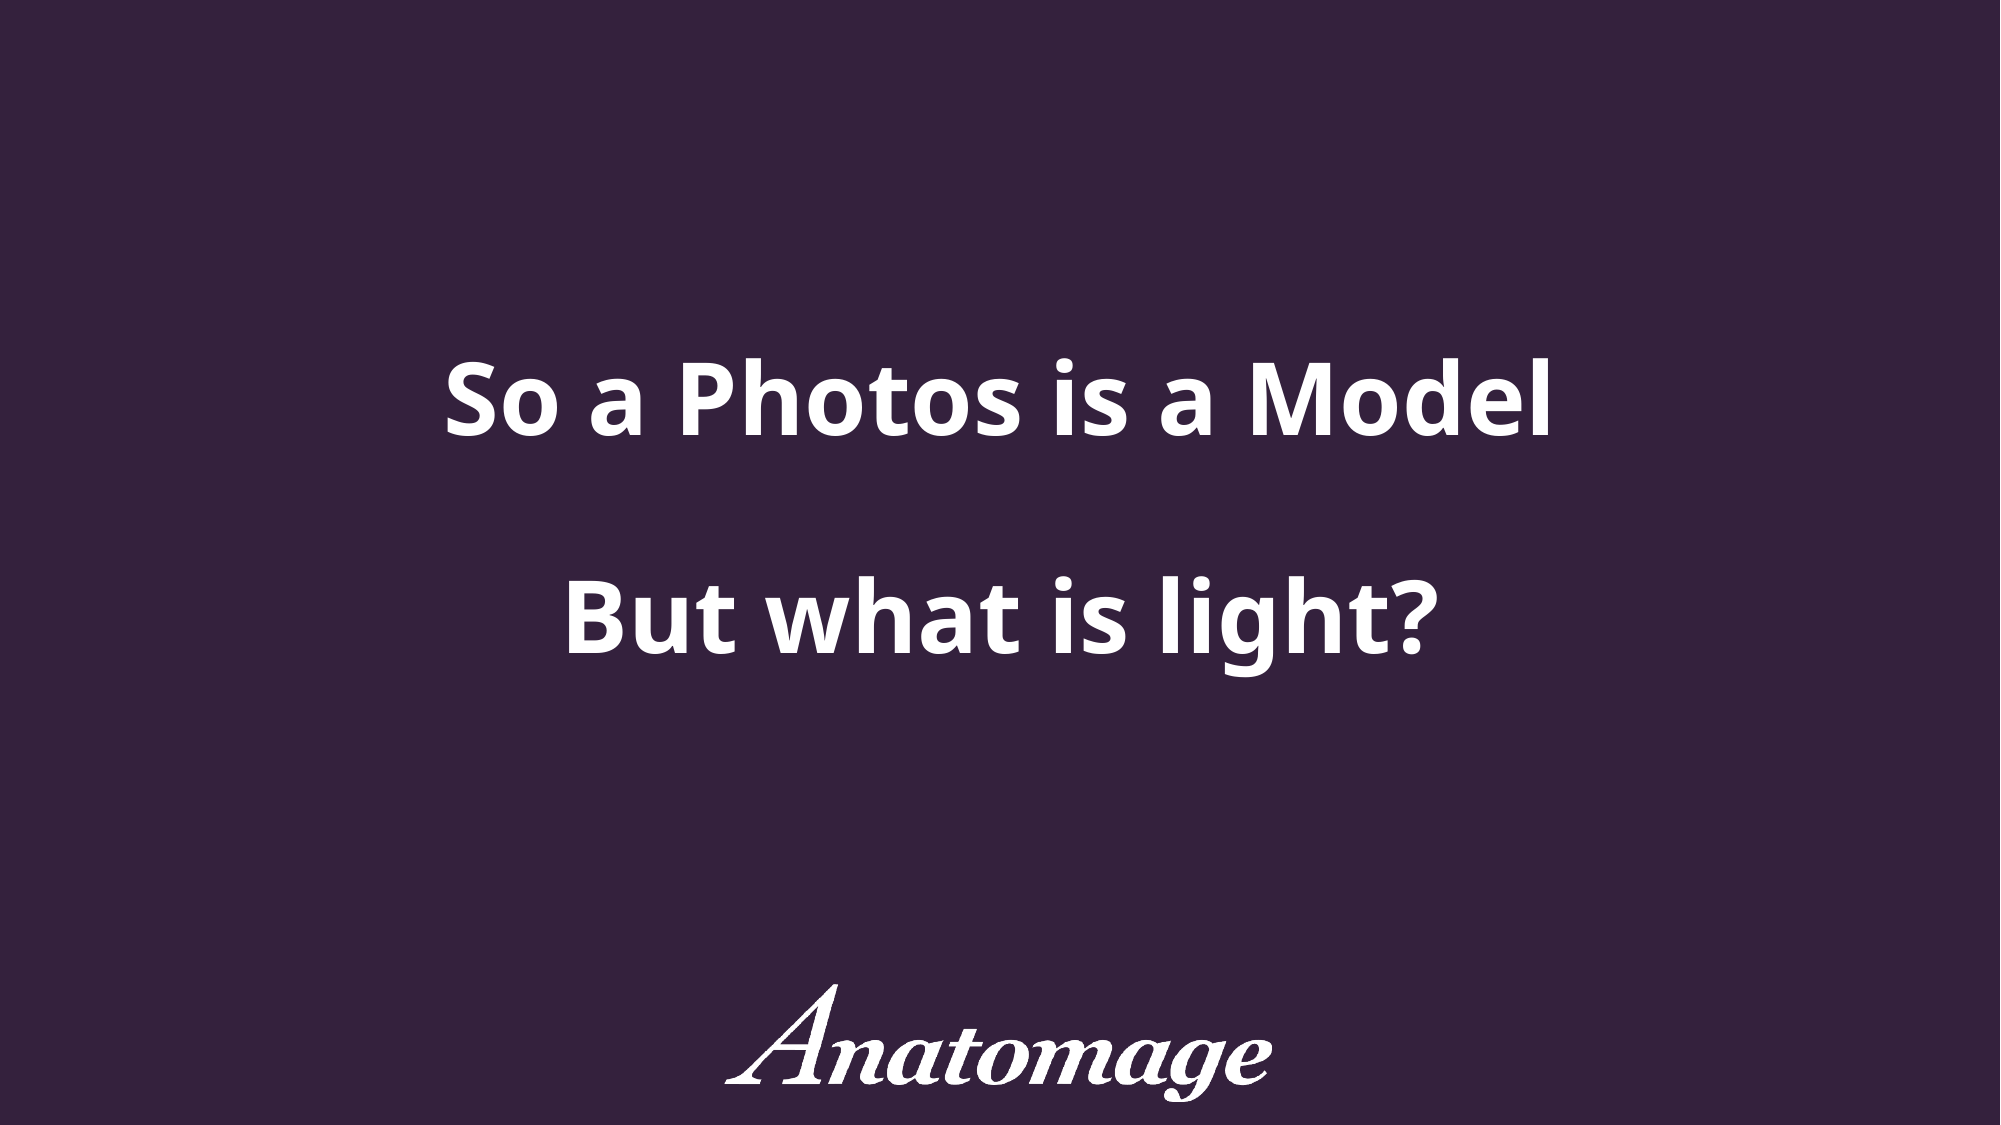

So a Photos is a Model
But what is light?